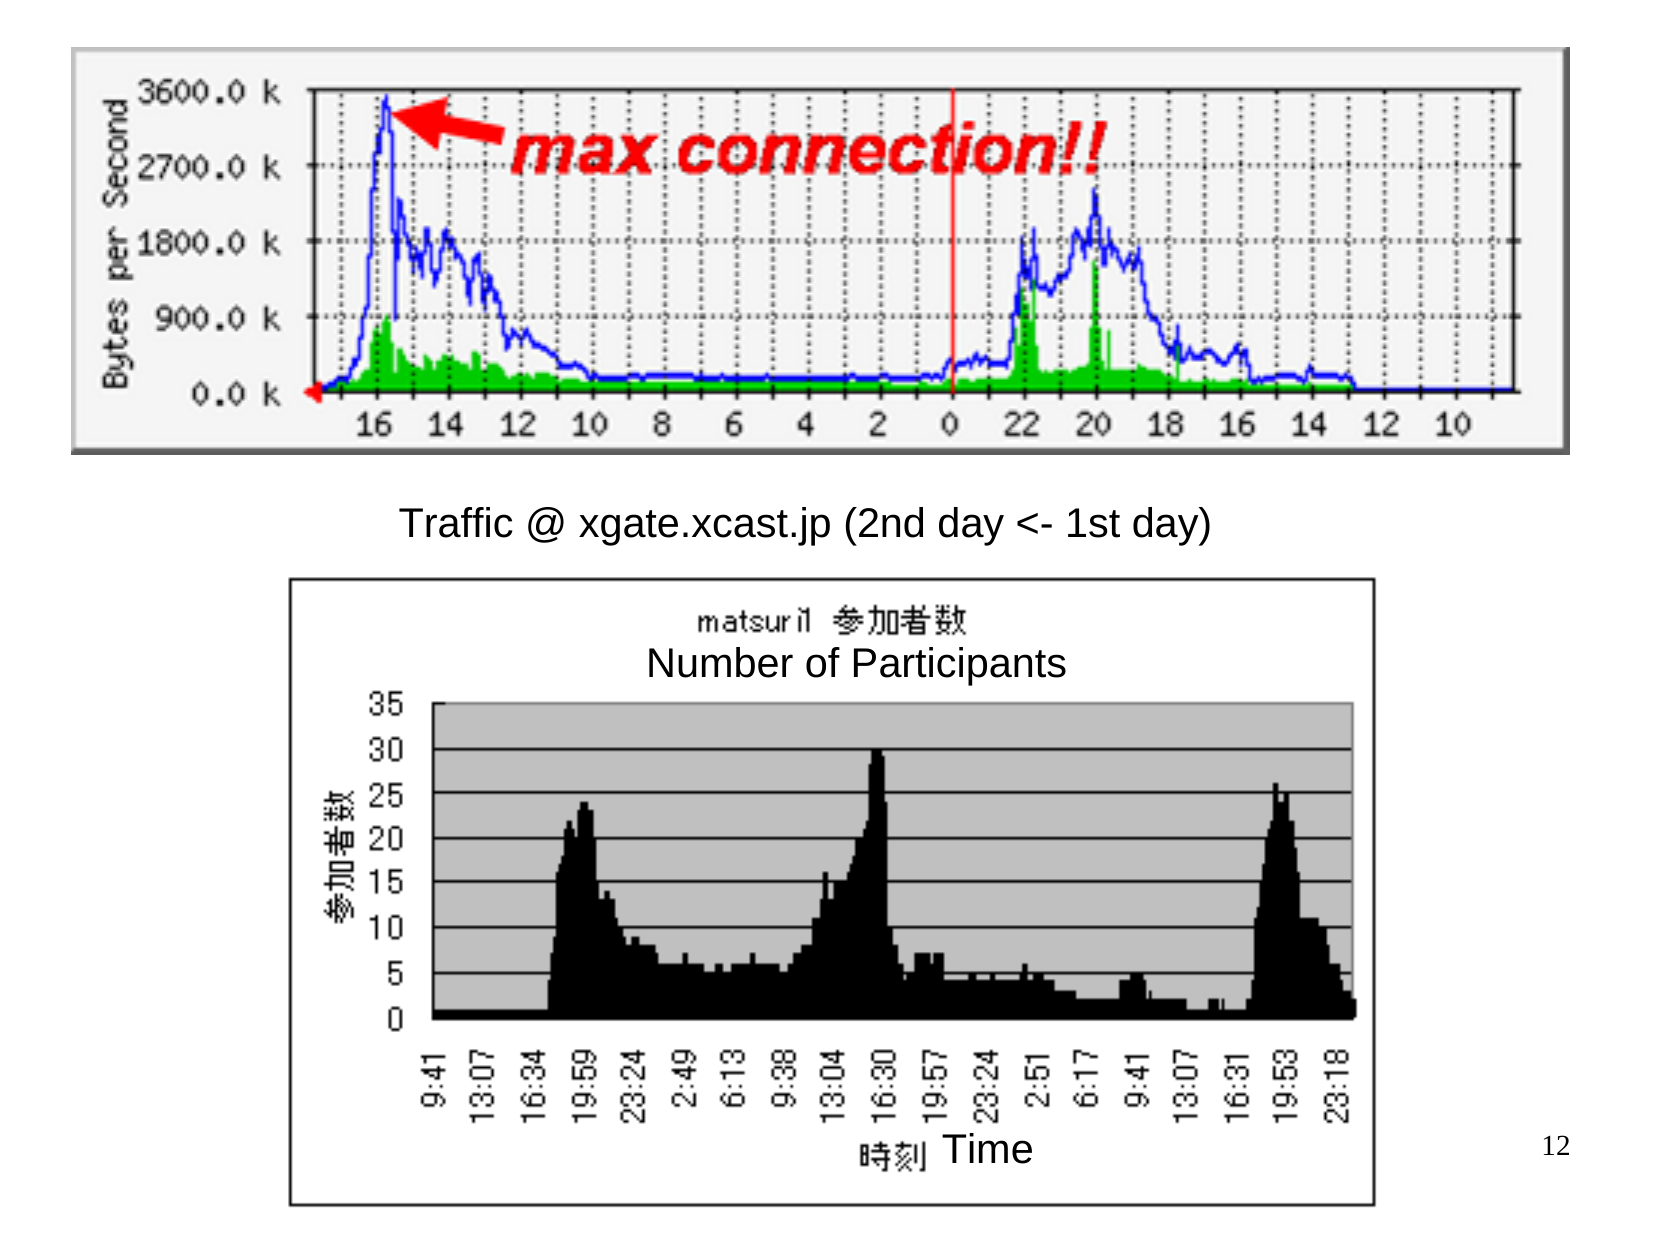

Traffic @ xgate.xcast.jp (2nd day <- 1st day)
Number of Participants
Time
12